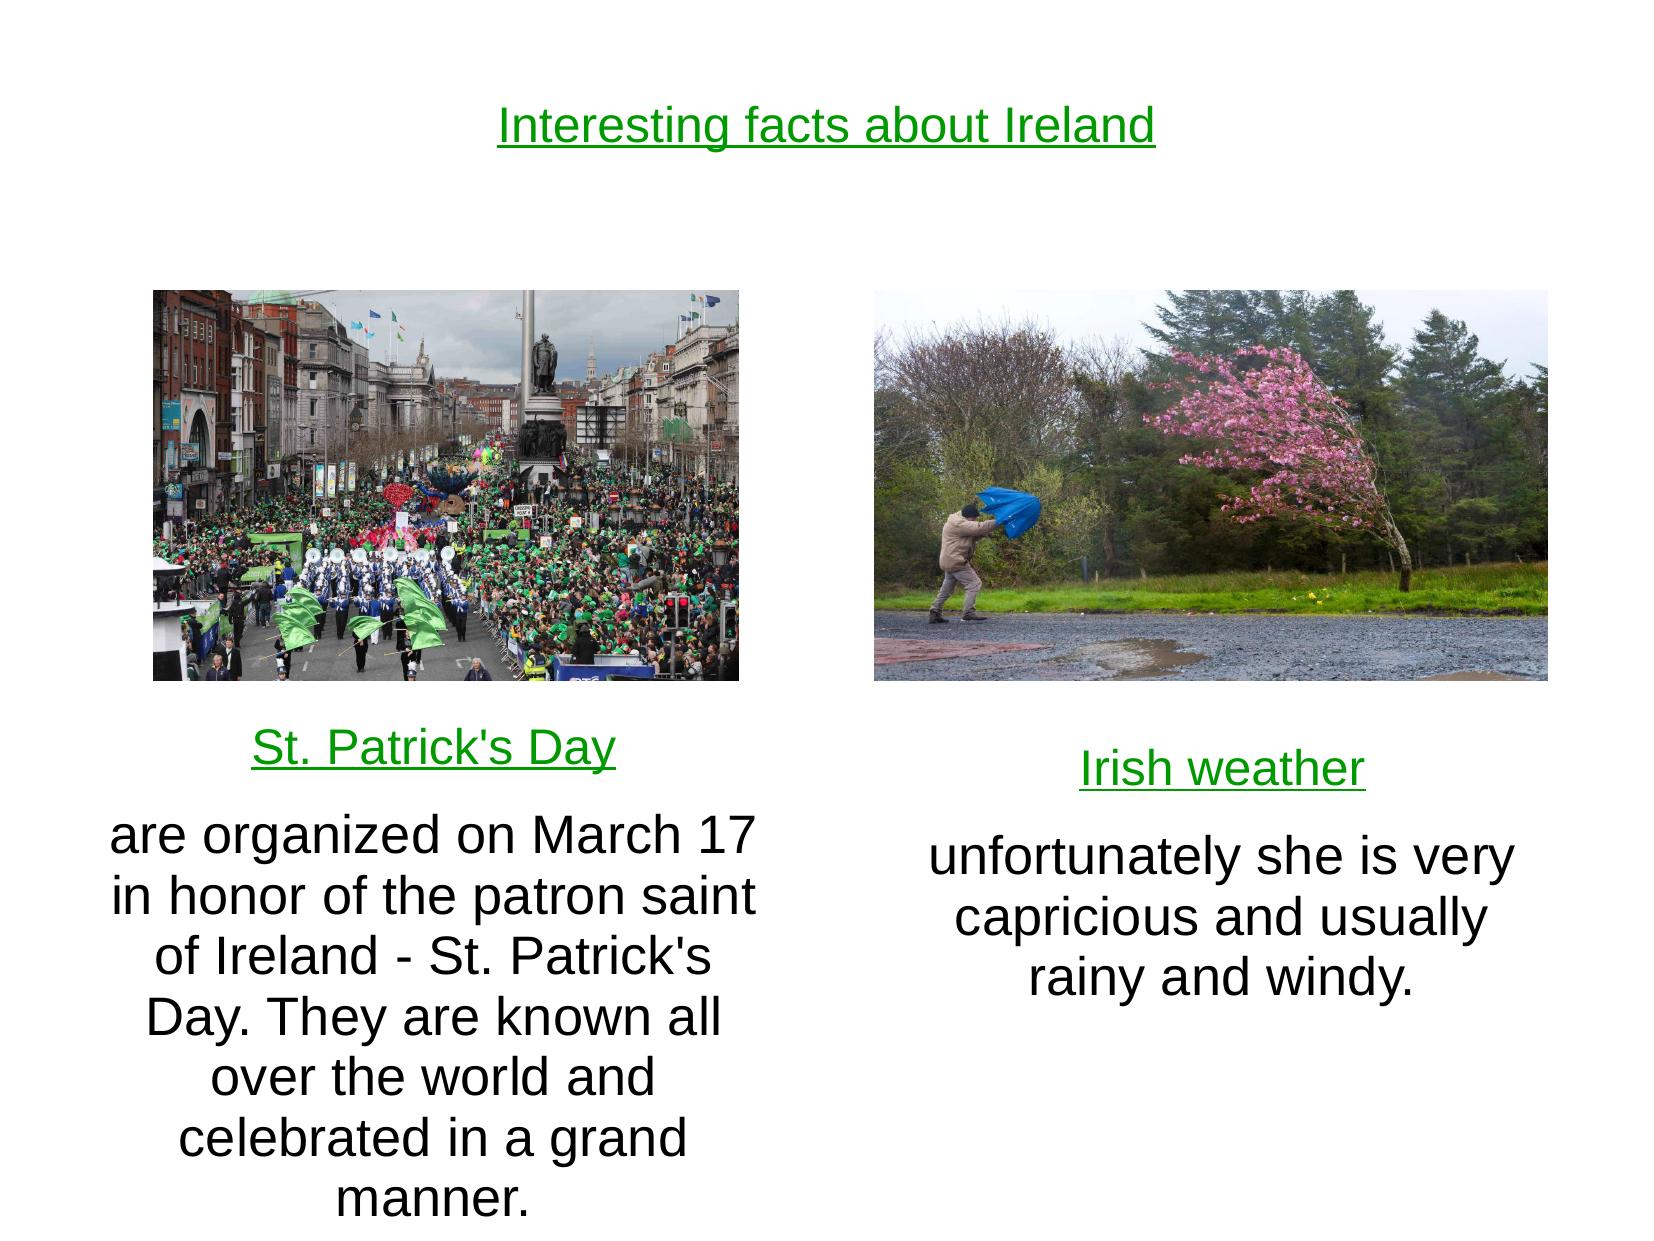

# Interesting facts about Ireland
Irish weather
unfortunately she is very capricious and usually rainy and windy.
St. Patrick's Day
are organized on March 17 in honor of the patron saint of Ireland - St. Patrick's Day. They are known all over the world and celebrated in a grand manner.